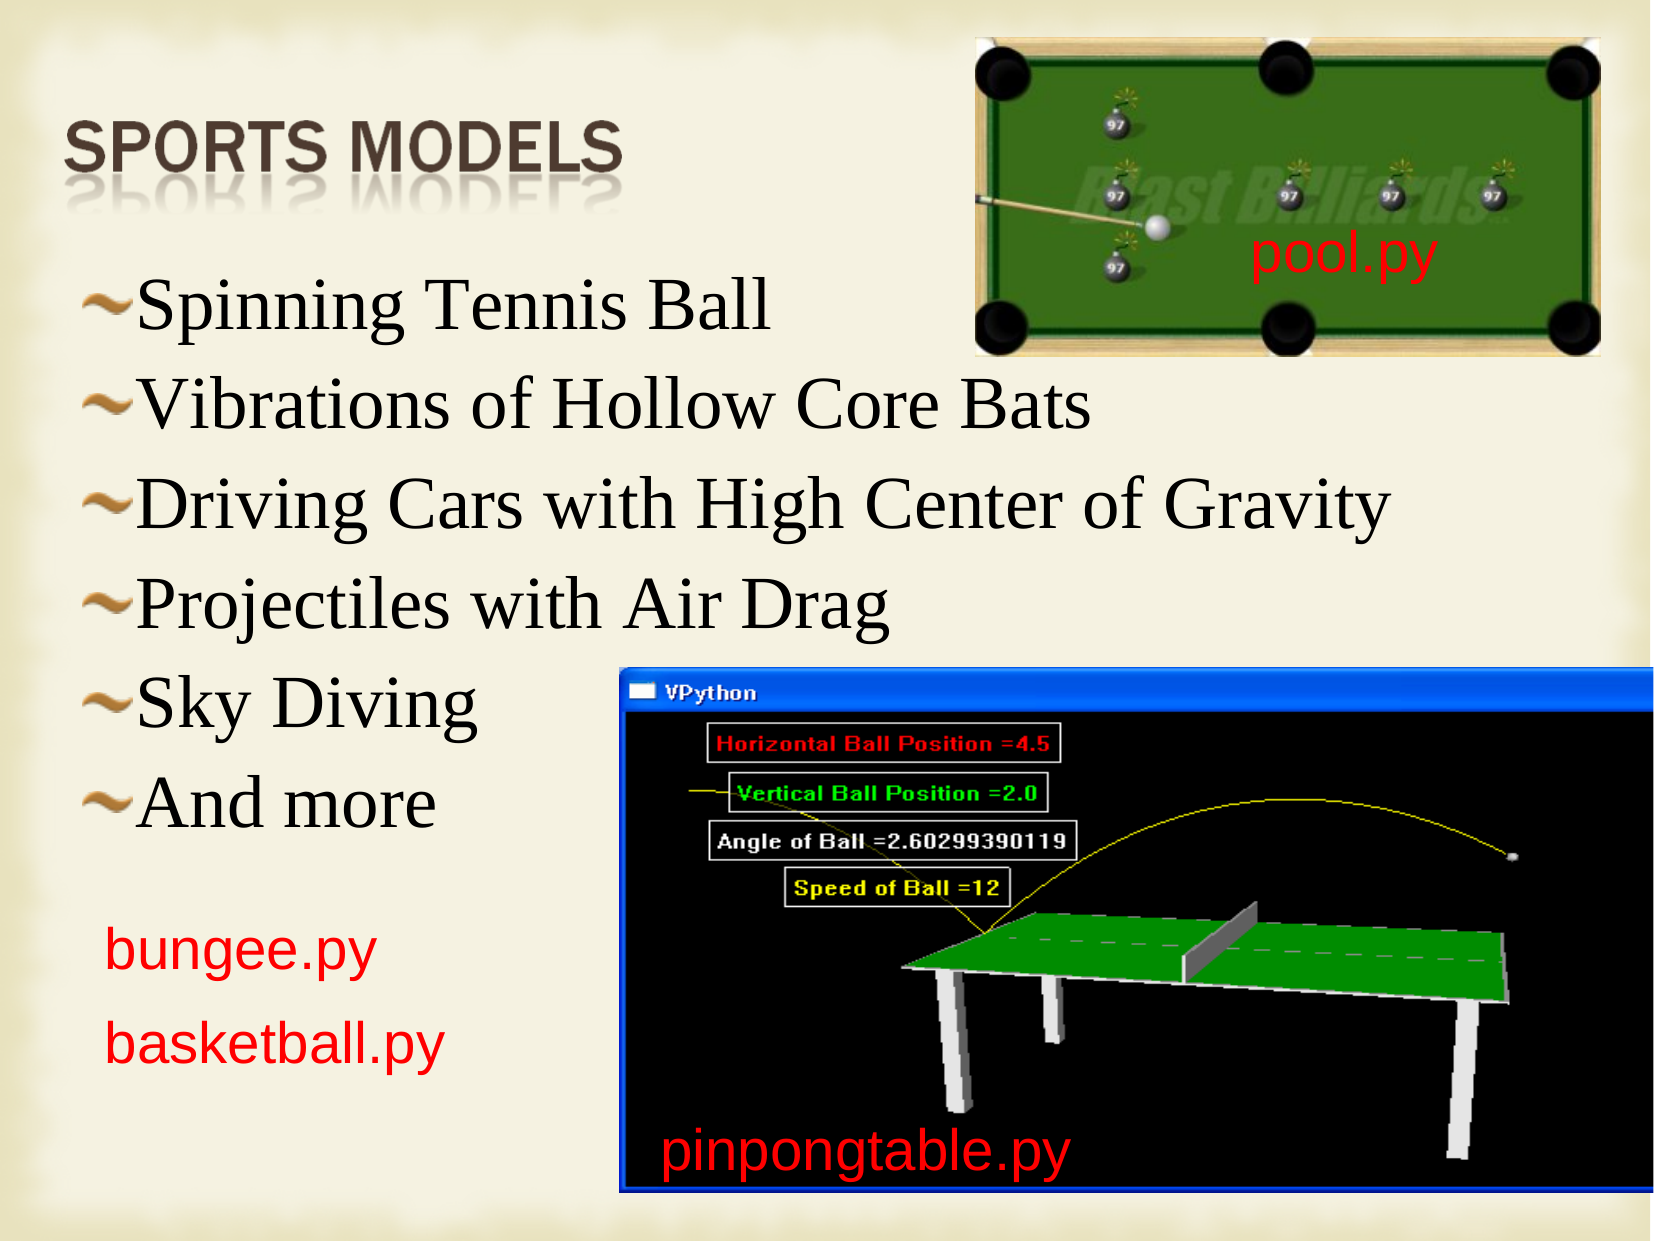

pool.py
# Spinning Tennis Ball
Vibrations of Hollow Core Bats
Driving Cars with High Center of Gravity
Projectiles with Air Drag
Sky Diving
And more
bungee.py
basketball.py
pinpongtable.py